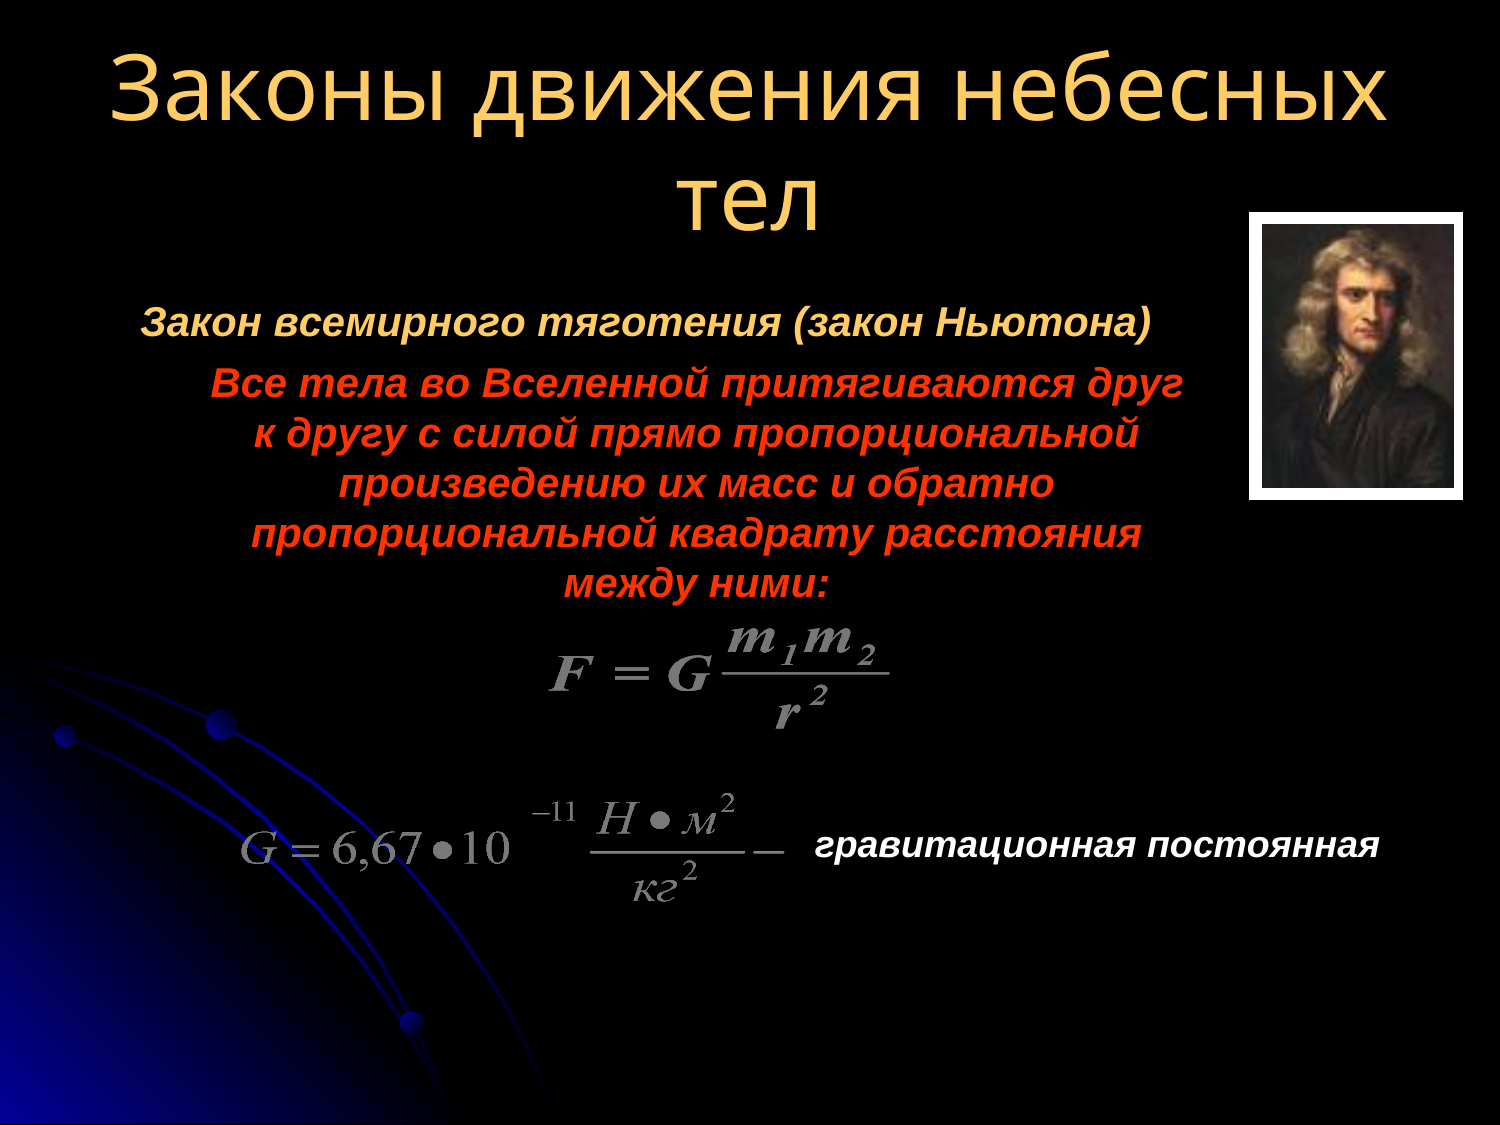

Законы движения небесных тел
Закон всемирного тяготения (закон Ньютона)
 Все тела во Вселенной притягиваются друг к другу с силой прямо пропорциональной произведению их масс и обратно пропорциональной квадрату расстояния между ними:
гравитационная постоянная